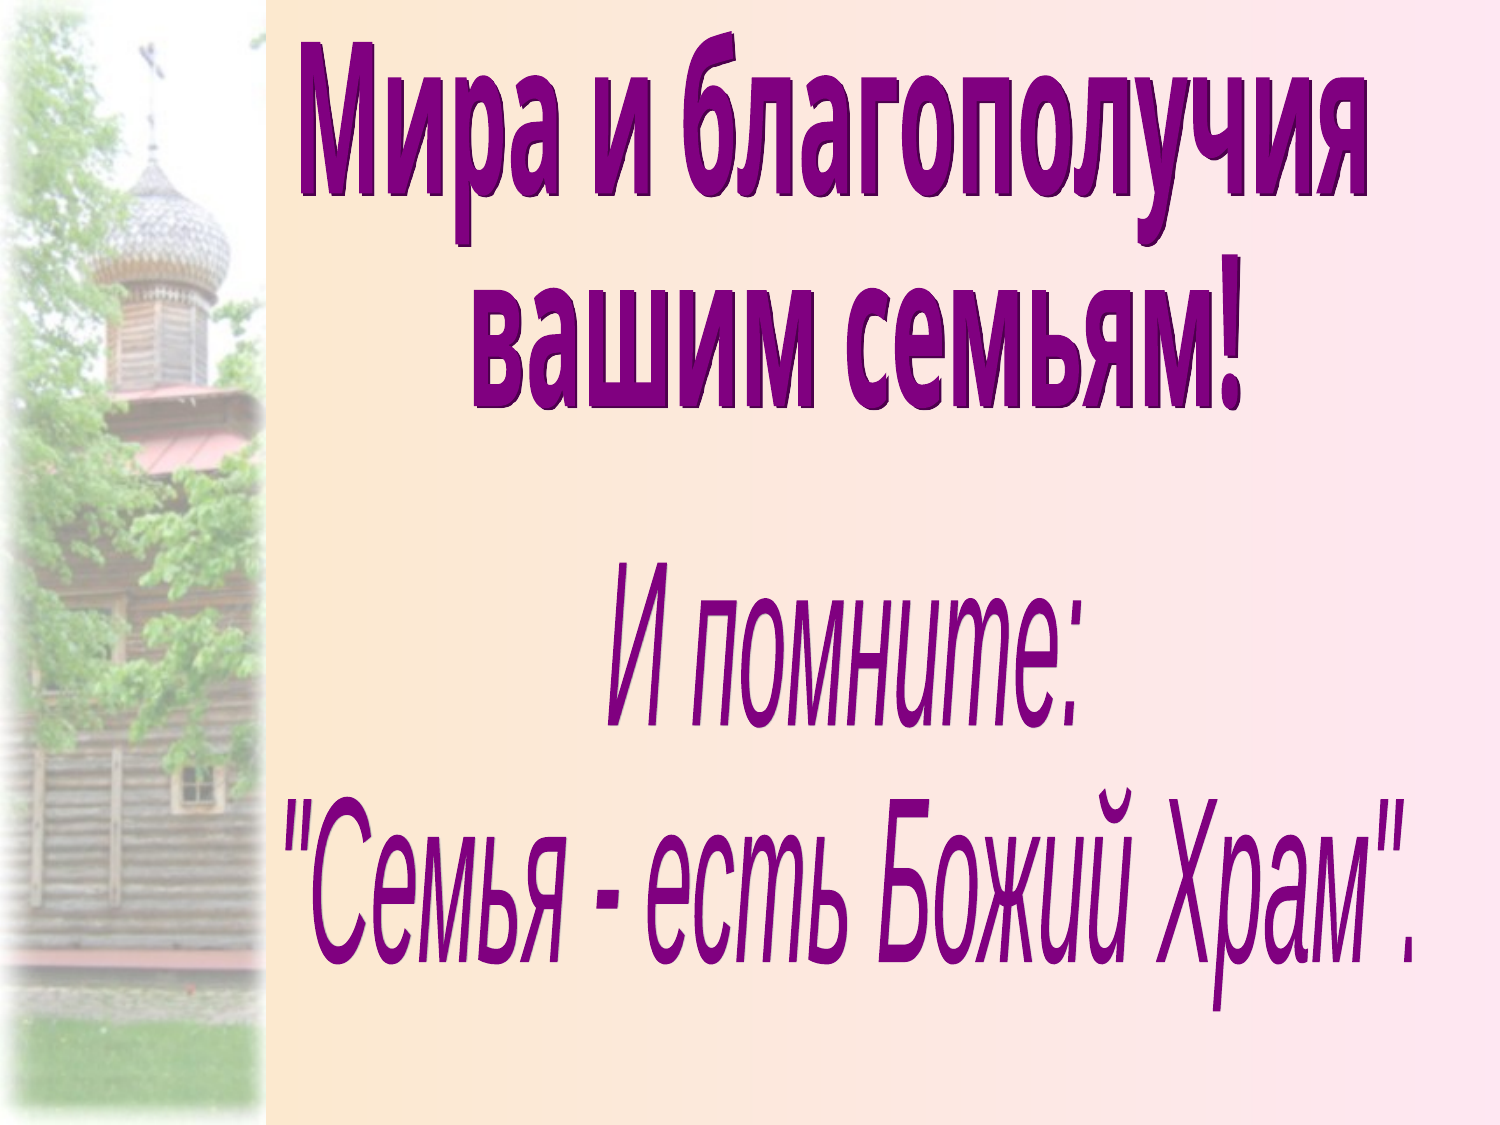

Мира и благополучия
 вашим семьям!
И помните:
"Семья - есть Божий Храм".